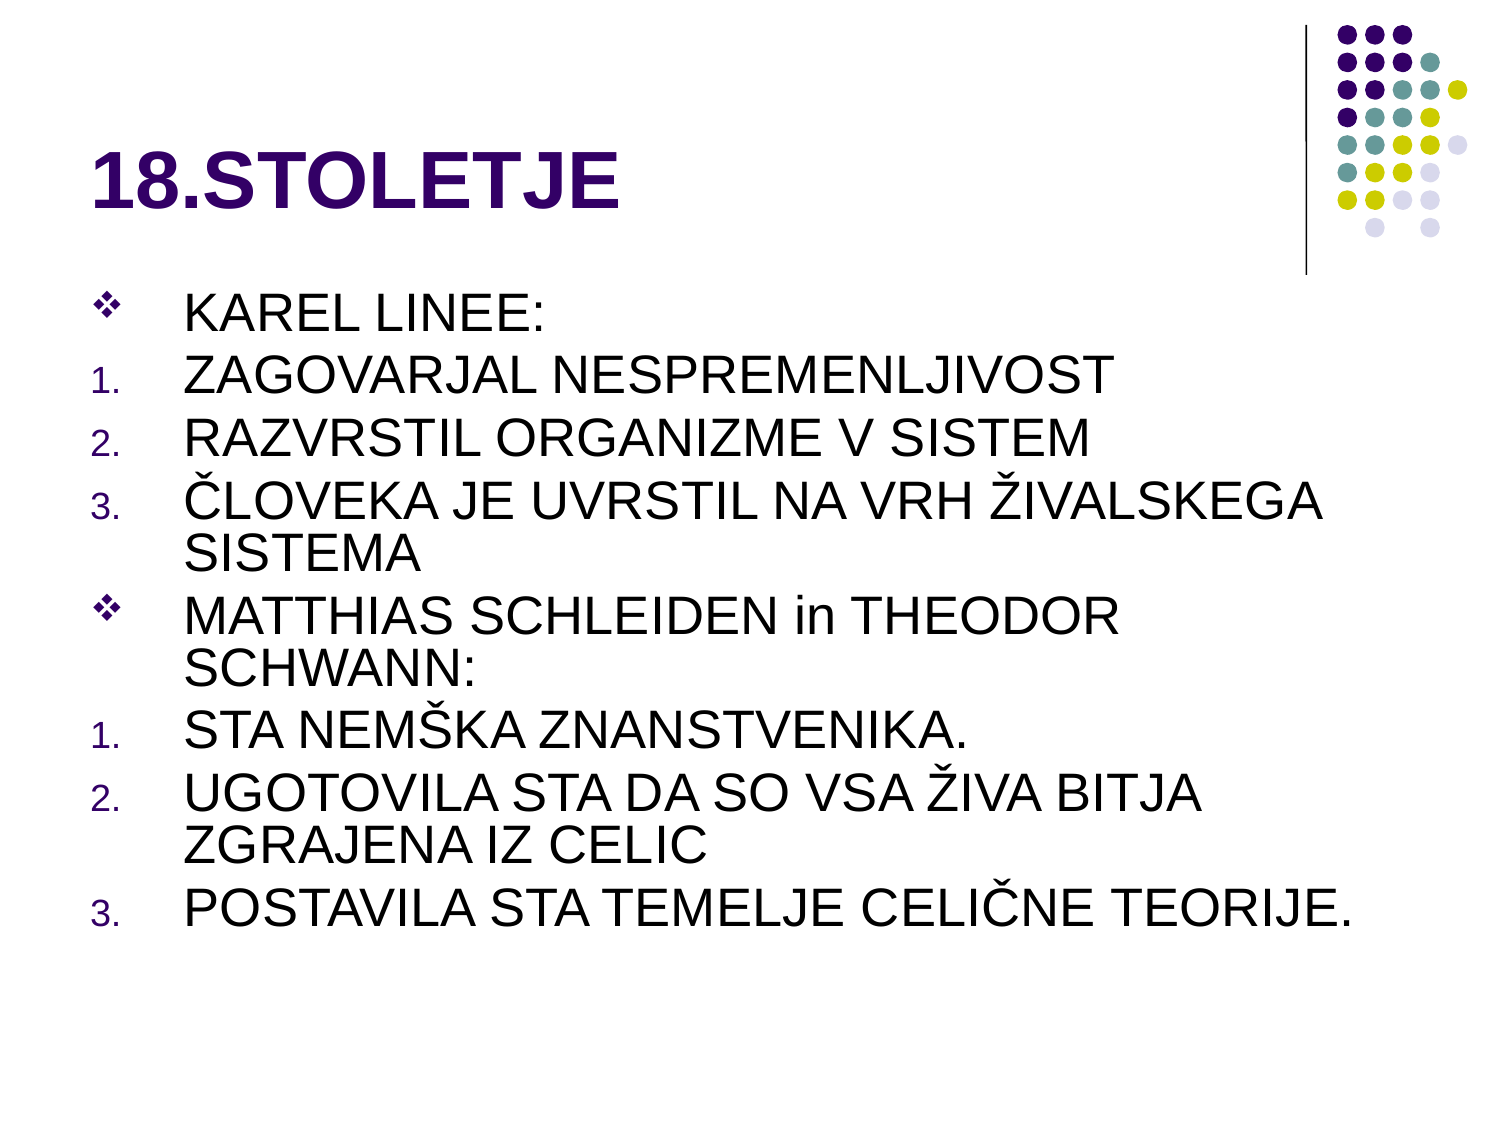

# 18.STOLETJE
KAREL LINEE:
ZAGOVARJAL NESPREMENLJIVOST
RAZVRSTIL ORGANIZME V SISTEM
ČLOVEKA JE UVRSTIL NA VRH ŽIVALSKEGA SISTEMA
MATTHIAS SCHLEIDEN in THEODOR SCHWANN:
STA NEMŠKA ZNANSTVENIKA.
UGOTOVILA STA DA SO VSA ŽIVA BITJA ZGRAJENA IZ CELIC
POSTAVILA STA TEMELJE CELIČNE TEORIJE.